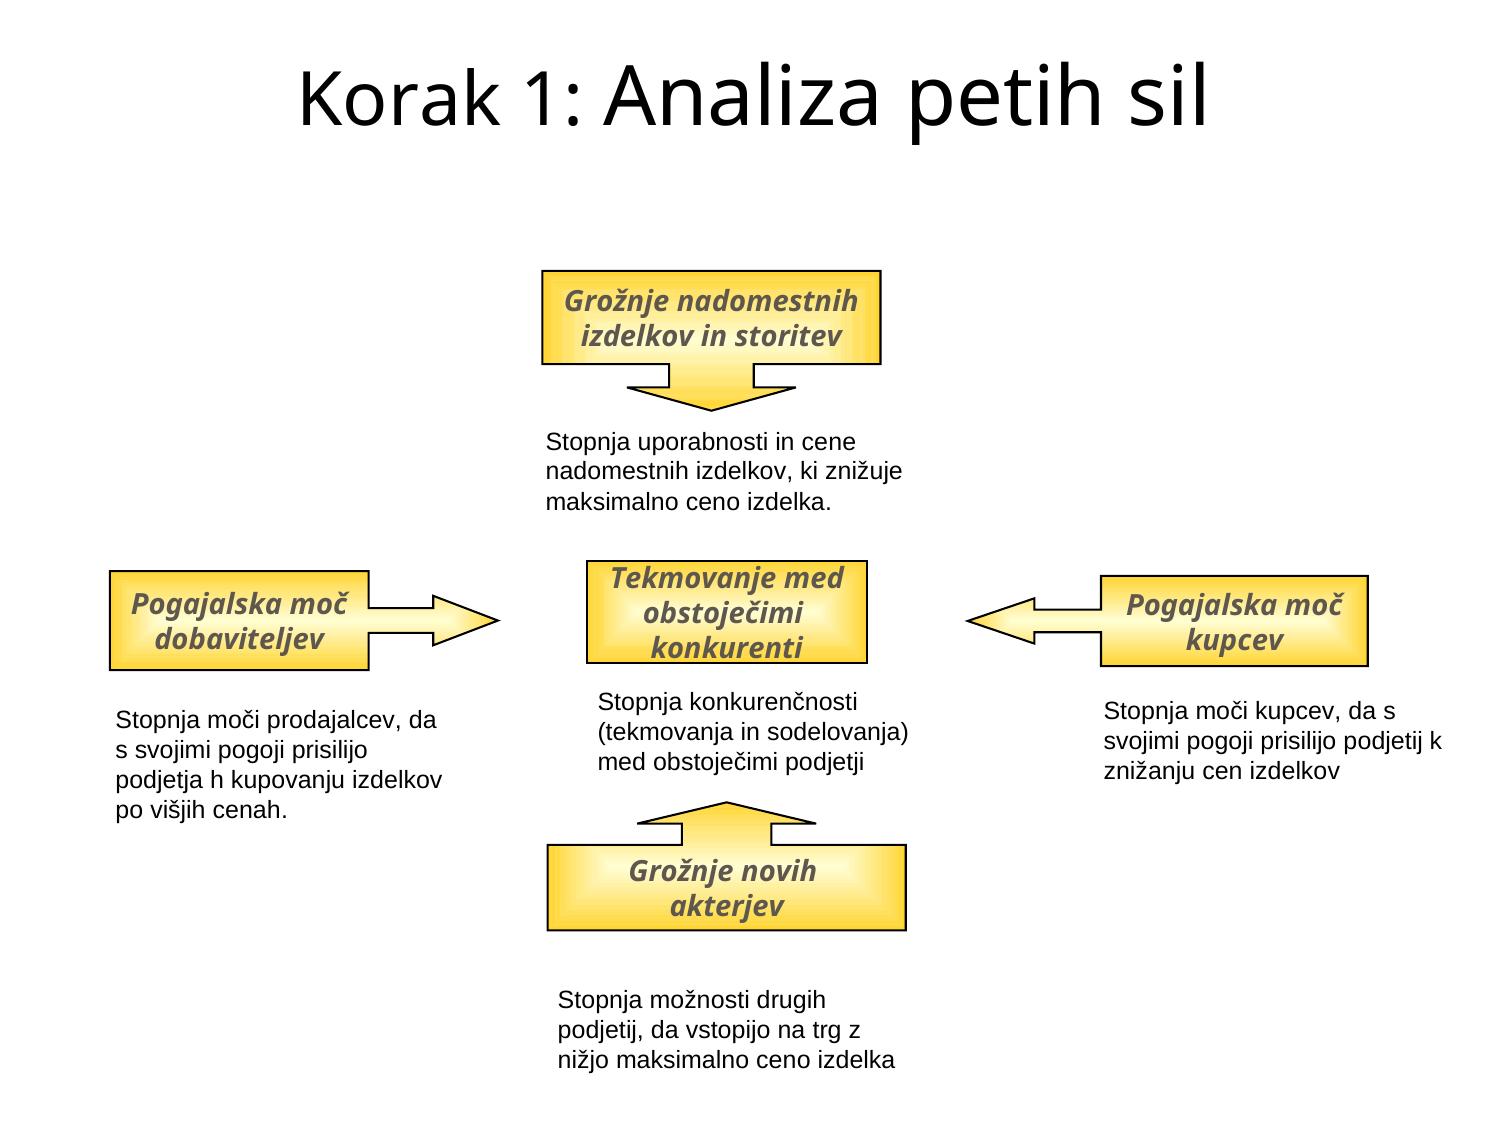

# Korak 1: Analiza petih sil
Grožnje nadomestnih
izdelkov in storitev
Stopnja uporabnosti in cene nadomestnih izdelkov, ki znižuje maksimalno ceno izdelka.
Tekmovanje med
obstoječimi
konkurenti
Pogajalska moč
dobaviteljev
Pogajalska moč
kupcev
Stopnja konkurenčnosti (tekmovanja in sodelovanja) med obstoječimi podjetji
Stopnja moči kupcev, da s svojimi pogoji prisilijo podjetij k znižanju cen izdelkov
Stopnja moči prodajalcev, da s svojimi pogoji prisilijo podjetja h kupovanju izdelkov po višjih cenah.
Grožnje novih
akterjev
Stopnja možnosti drugih podjetij, da vstopijo na trg z nižjo maksimalno ceno izdelka